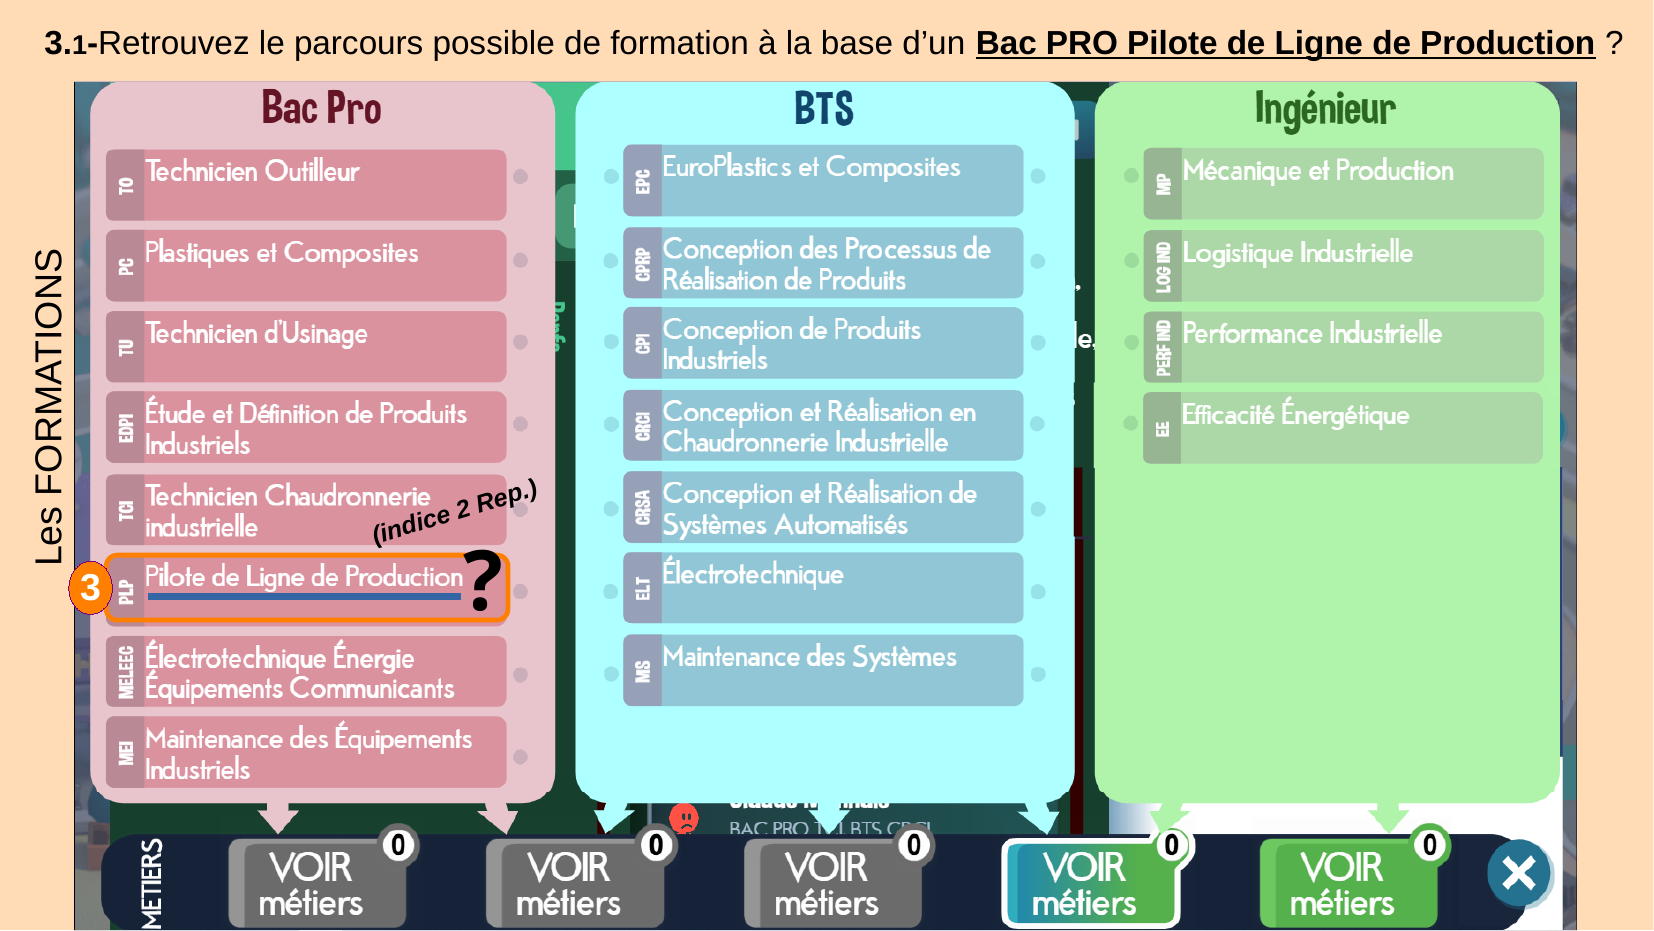

3.1-Retrouvez le parcours possible de formation à la base d’un Bac PRO Pilote de Ligne de Production ?
Les FORMATIONS
(indice 2 Rep.)
?
3